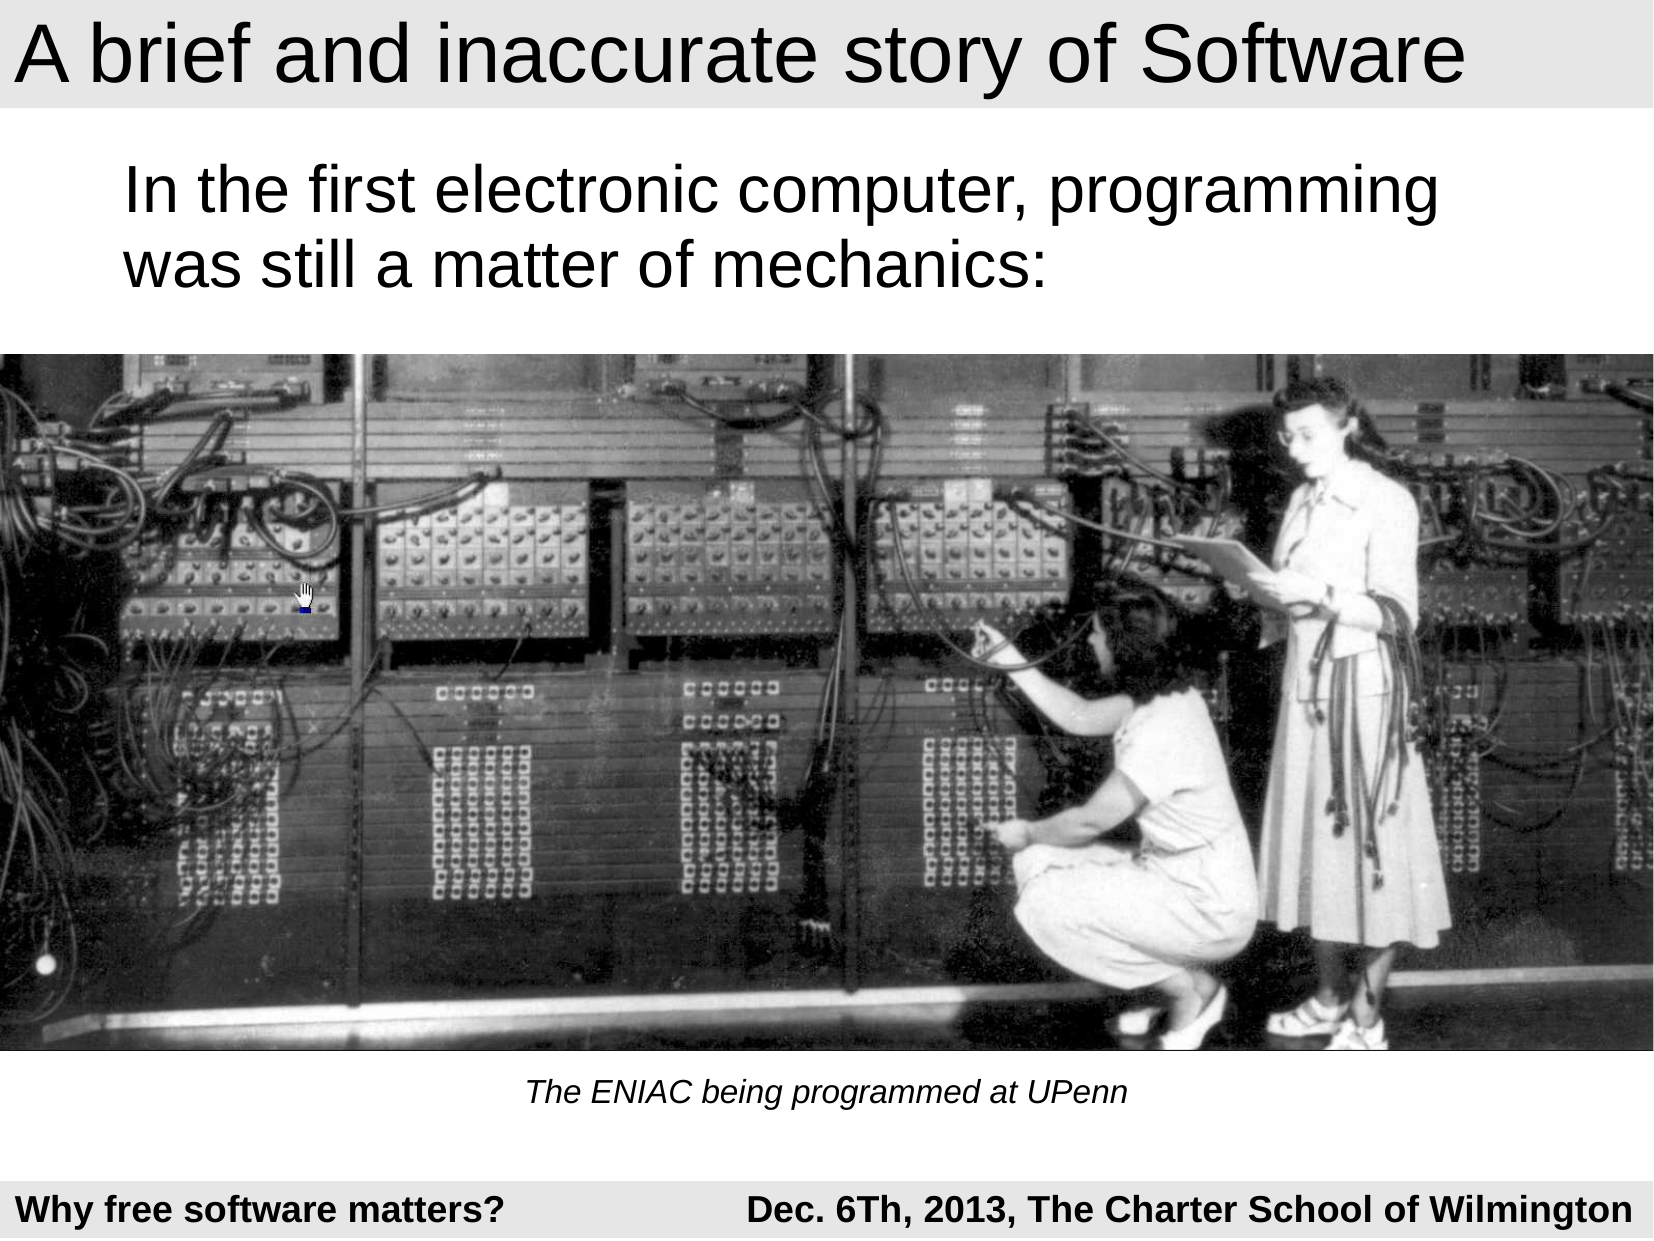

A brief and inaccurate story of Software
In the first electronic computer, programming was still a matter of mechanics:
The ENIAC being programmed at UPenn
Why free software matters? Dec. 6Th, 2013, The Charter School of Wilmington